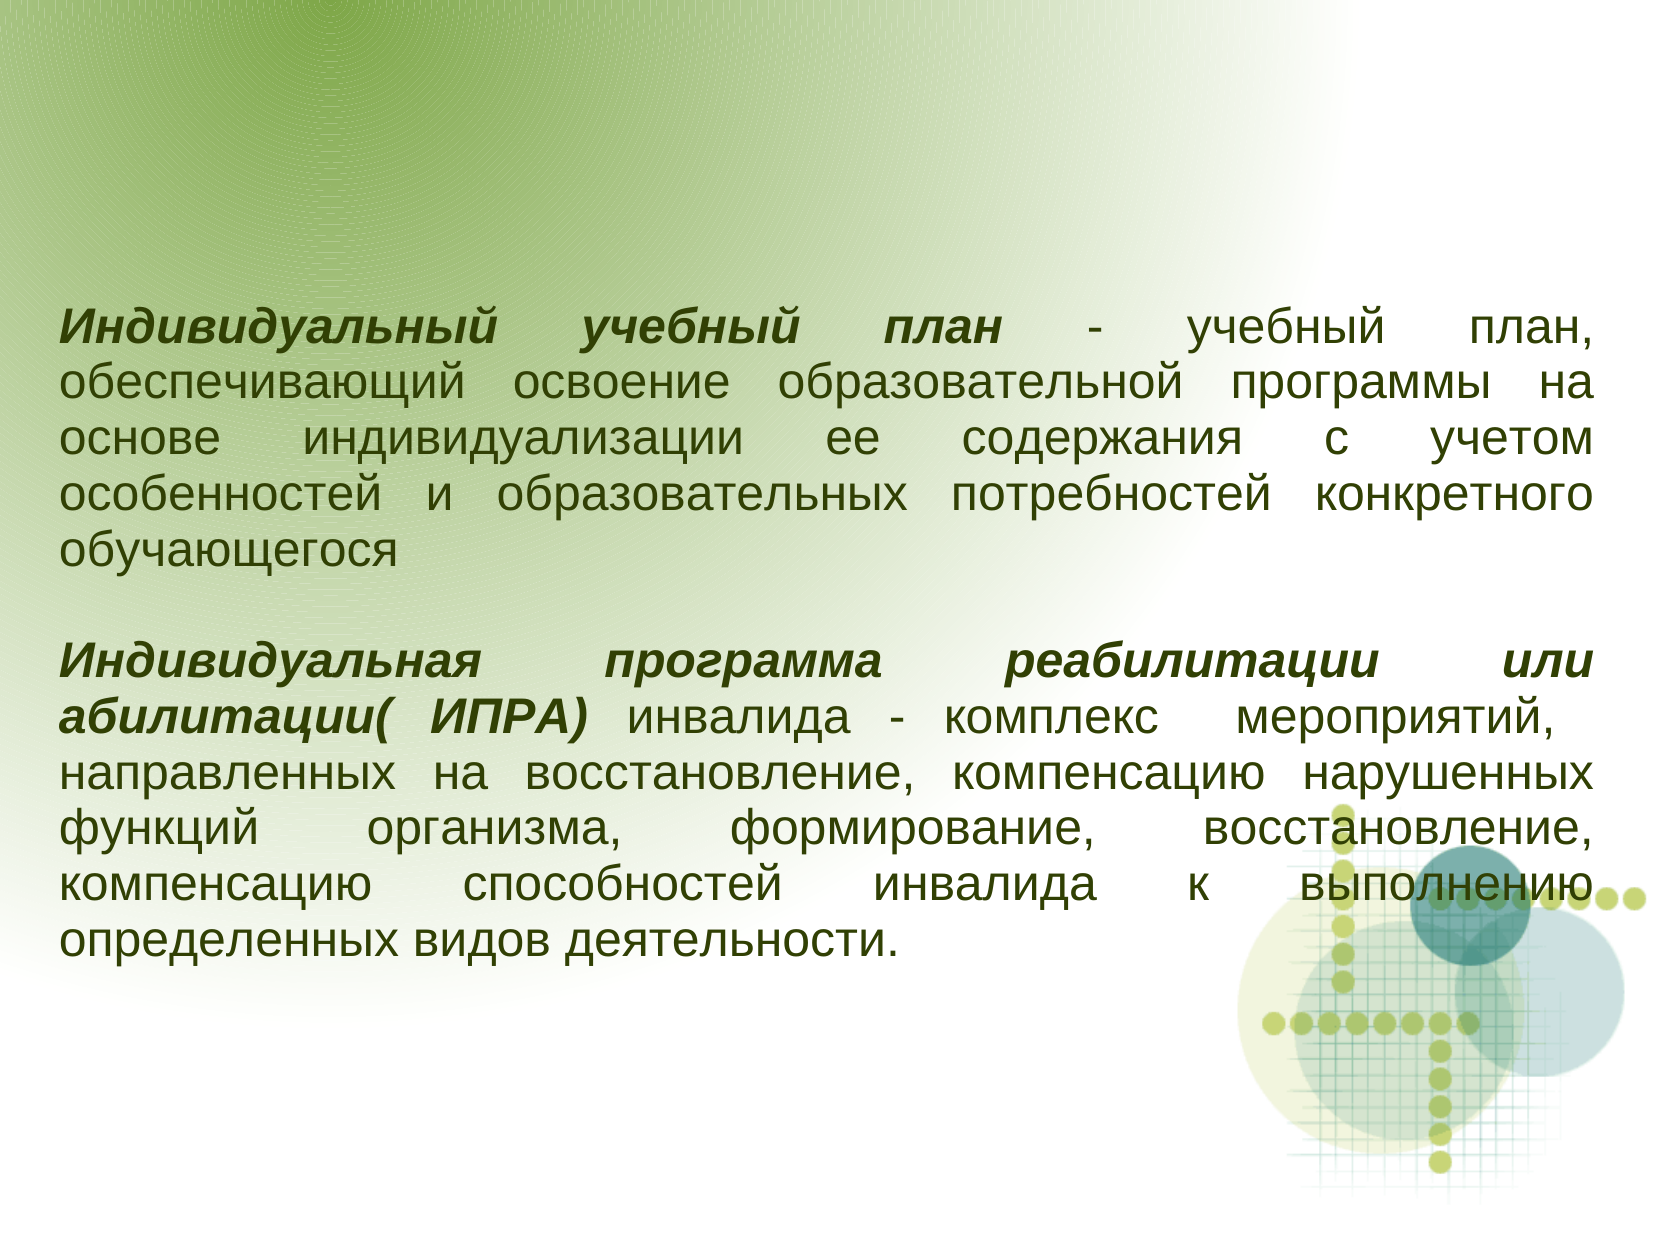

# Индивидуальный учебный план - учебный план, обеспечивающий освоение образовательной программы на основе индивидуализации ее содержания с учетом особенностей и образовательных потребностей конкретного обучающегося
Индивидуальная программа реабилитации или абилитации( ИПРА) инвалида - комплекс мероприятий, направленных на восстановление, компенсацию нарушенных функций организма, формирование, восстановление, компенсацию способностей инвалида к выполнению определенных видов деятельности.